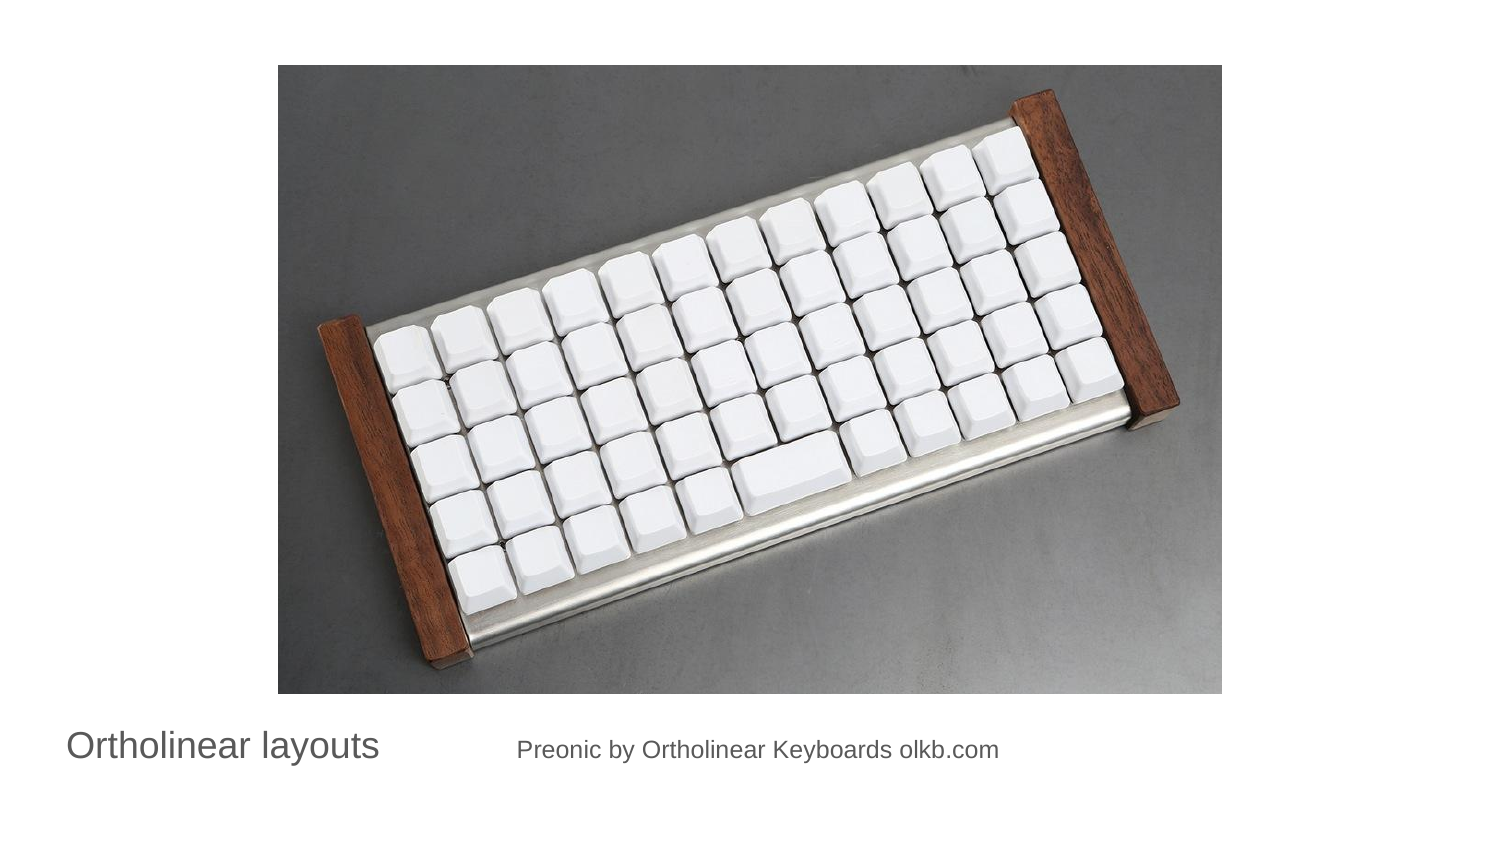

# Ortholinear layouts Preonic by Ortholinear Keyboards olkb.com